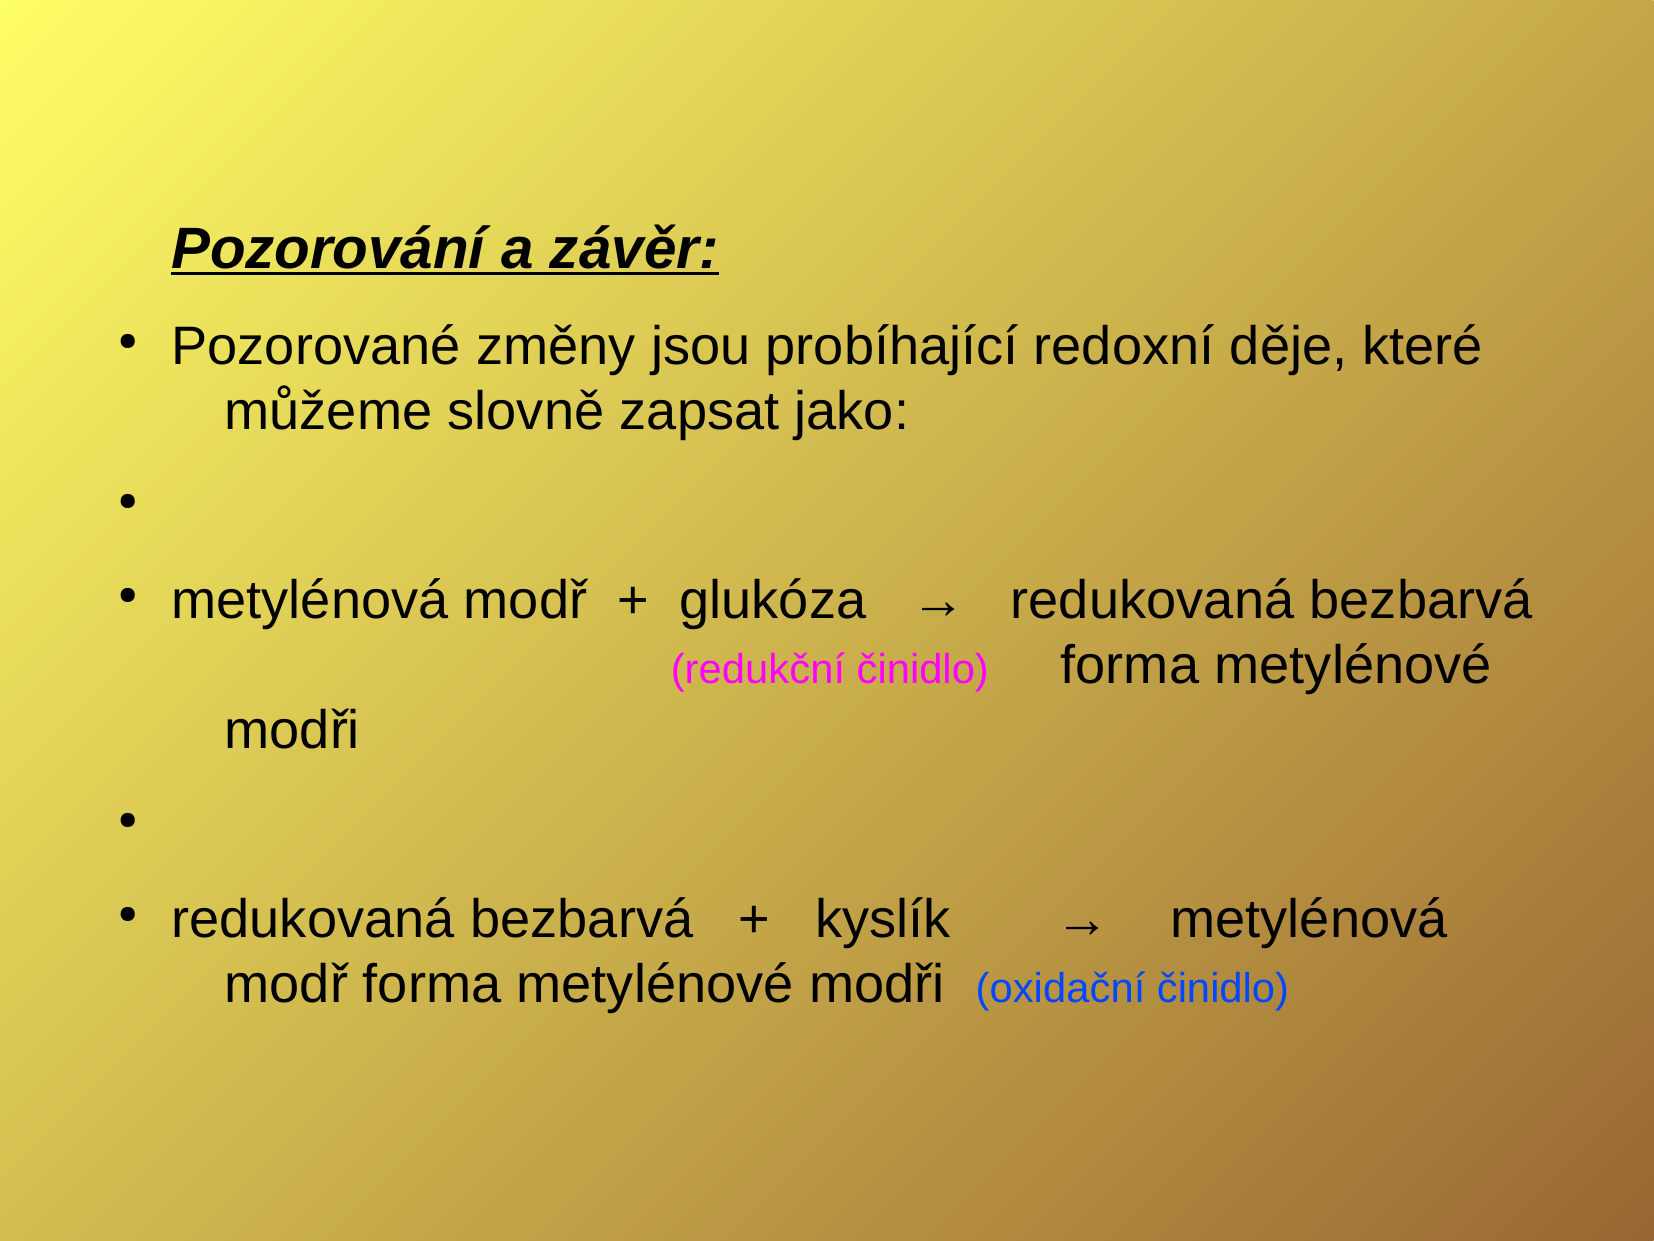

# Pozorování a závěr:
Pozorované změny jsou probíhající redoxní děje, které můžeme slovně zapsat jako:
metylénová modř + glukóza → redukovaná bezbarvá (redukční činidlo) forma metylénové modři
redukovaná bezbarvá + kyslík → metylénová modř forma metylénové modři (oxidační činidlo)